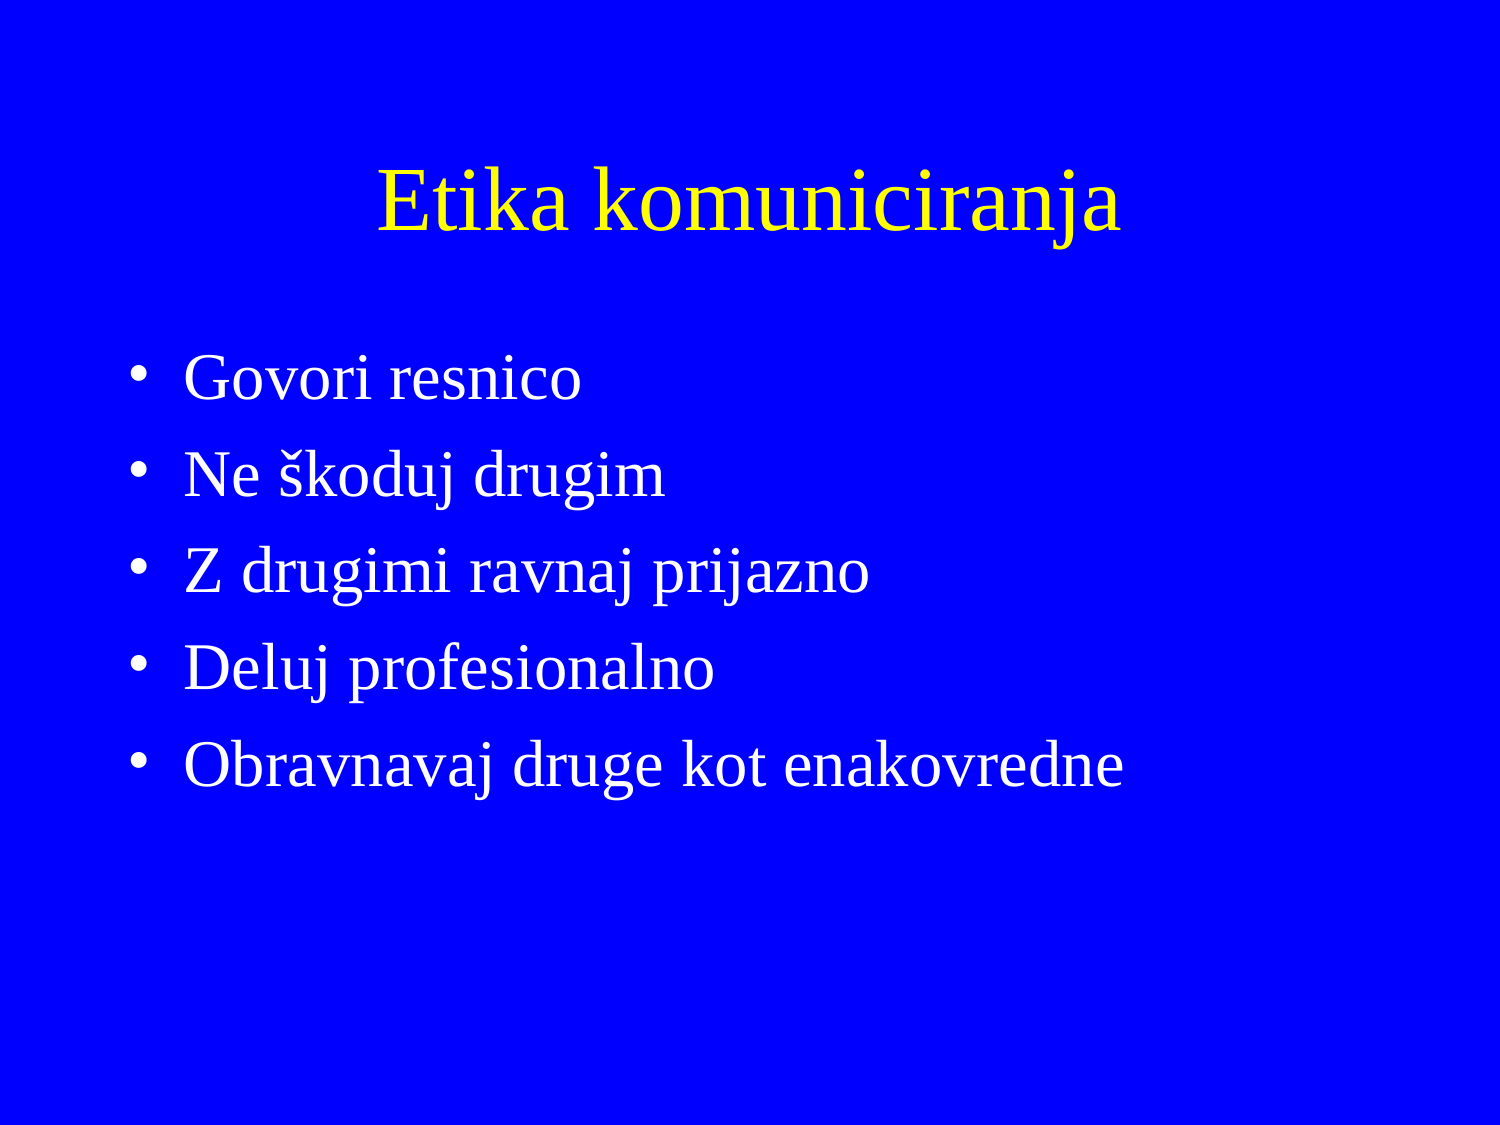

# Etika komuniciranja
Govori resnico
Ne škoduj drugim
Z drugimi ravnaj prijazno
Deluj profesionalno
Obravnavaj druge kot enakovredne